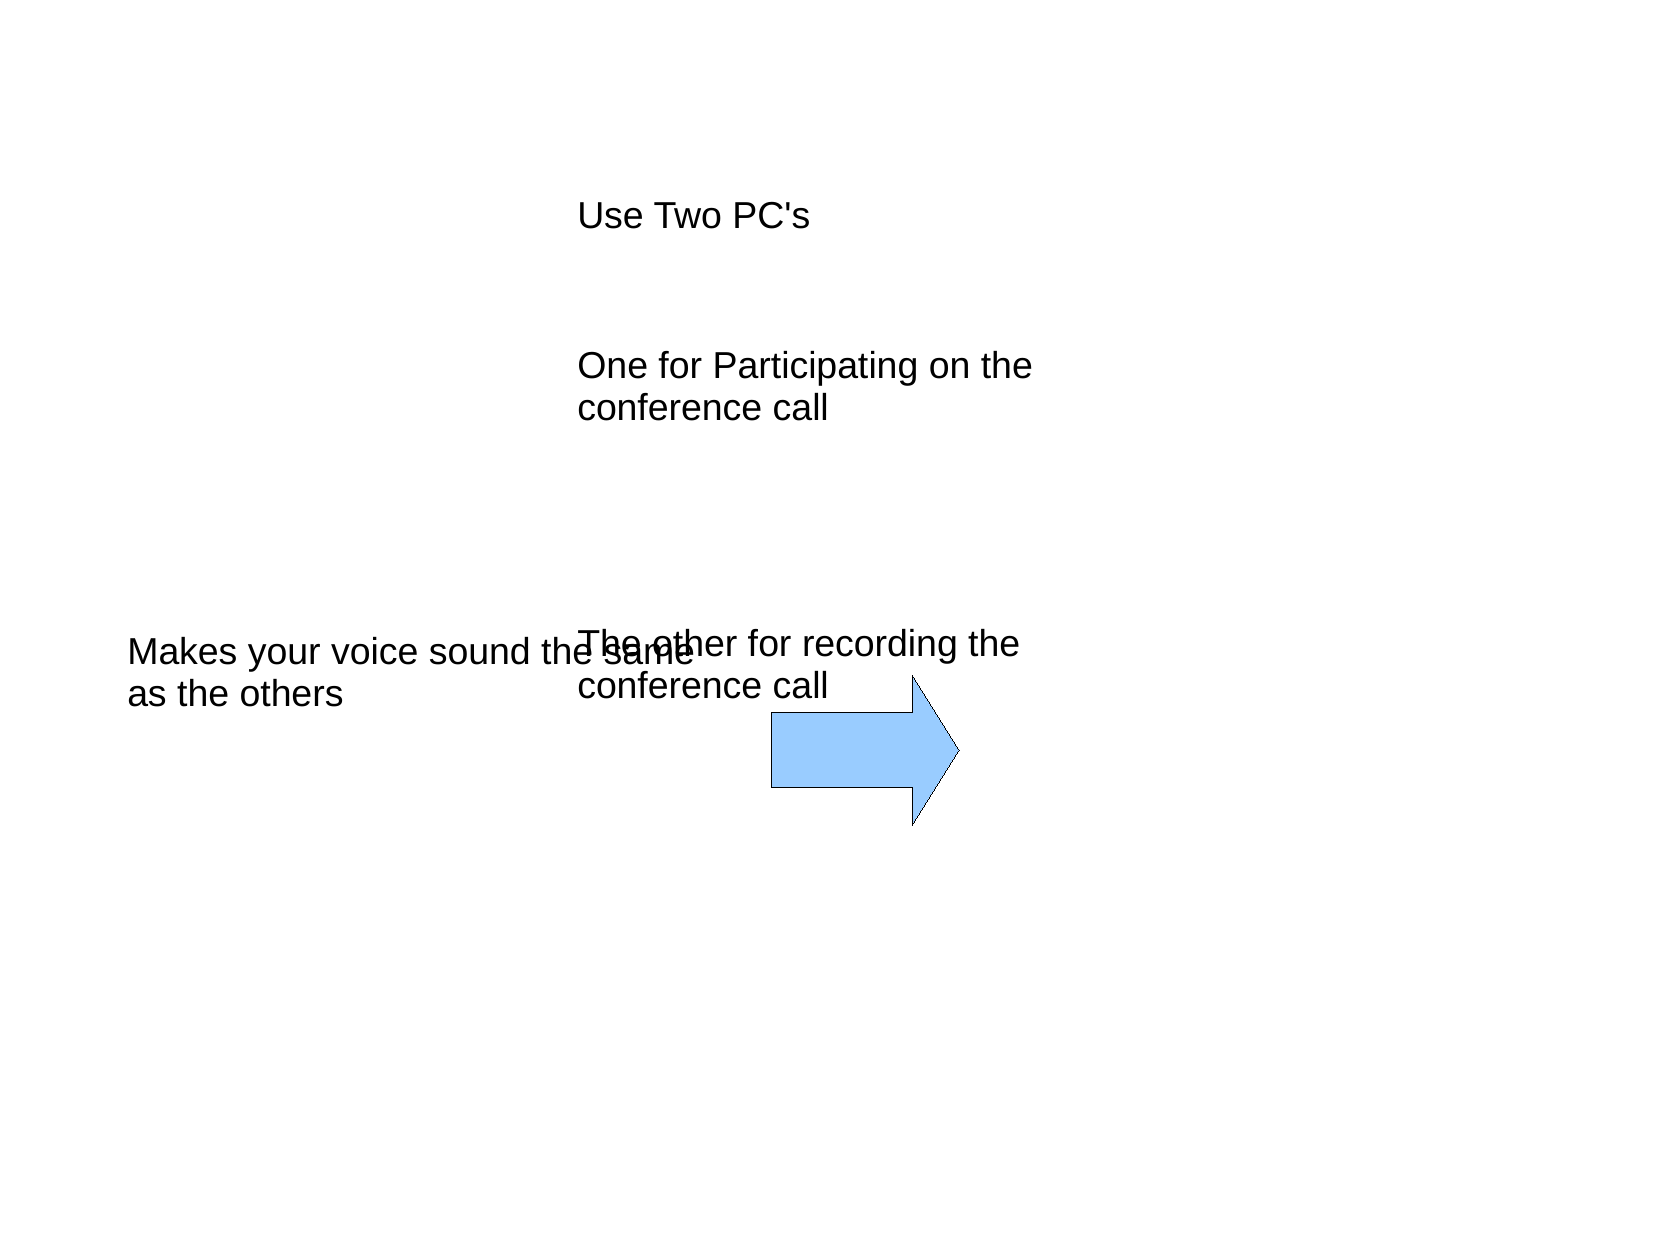

Use Two PC's
One for Participating on the conference call
The other for recording the conference call
Makes your voice sound the same as the others